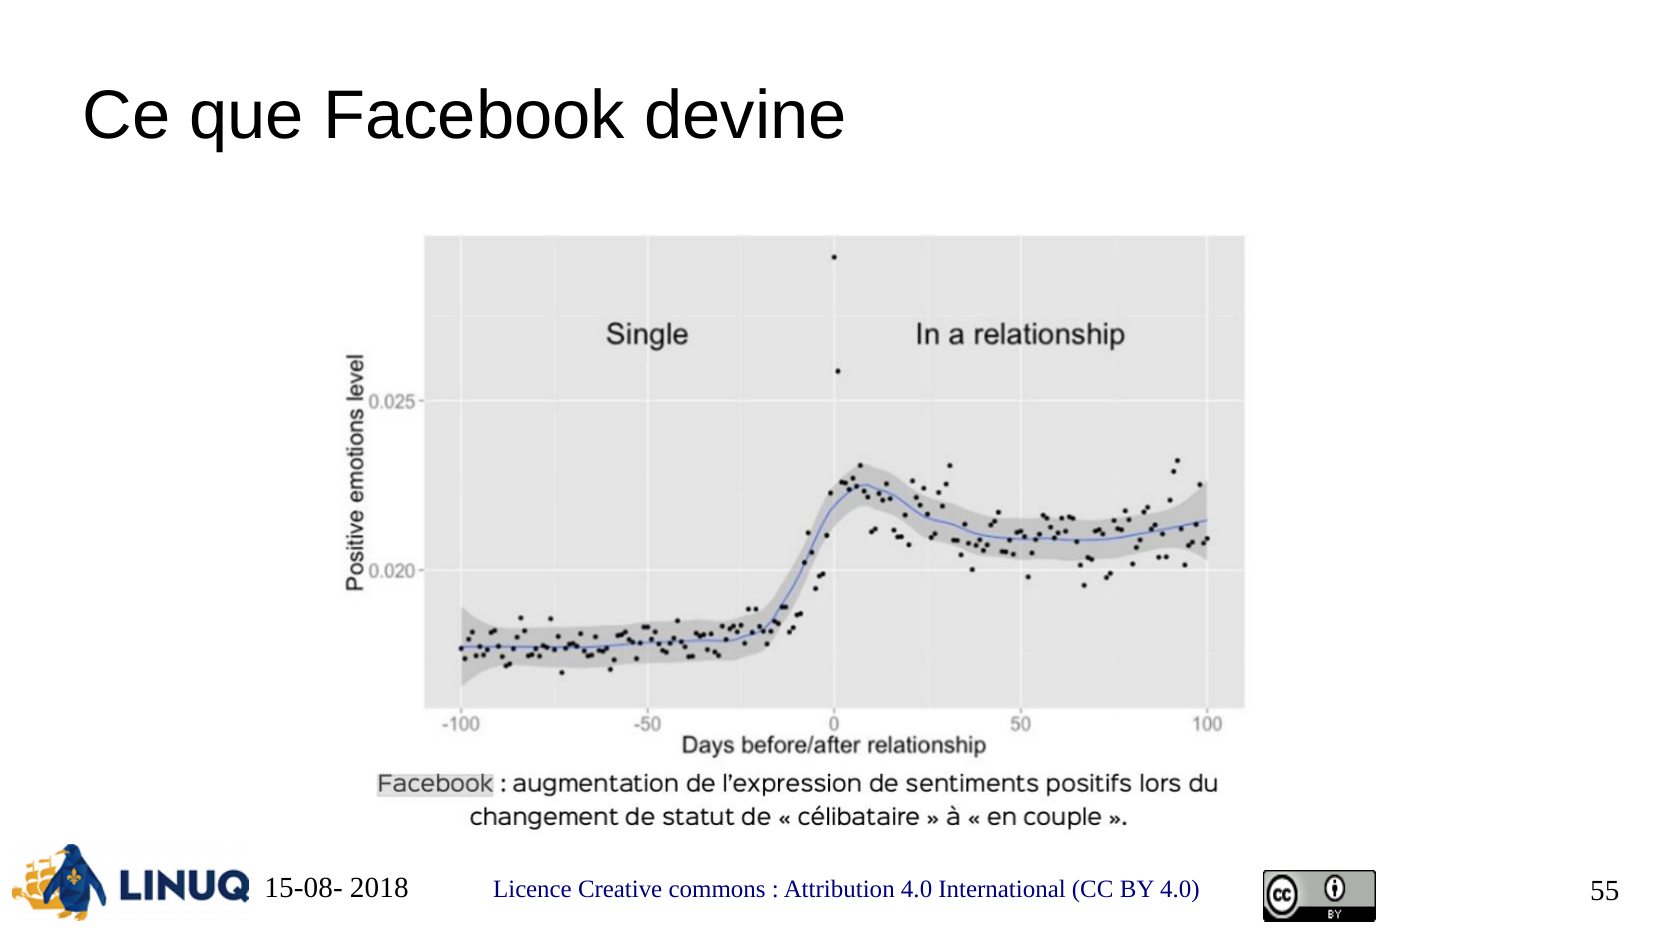

# Ce que Facebook devine
15-08- 2018
55